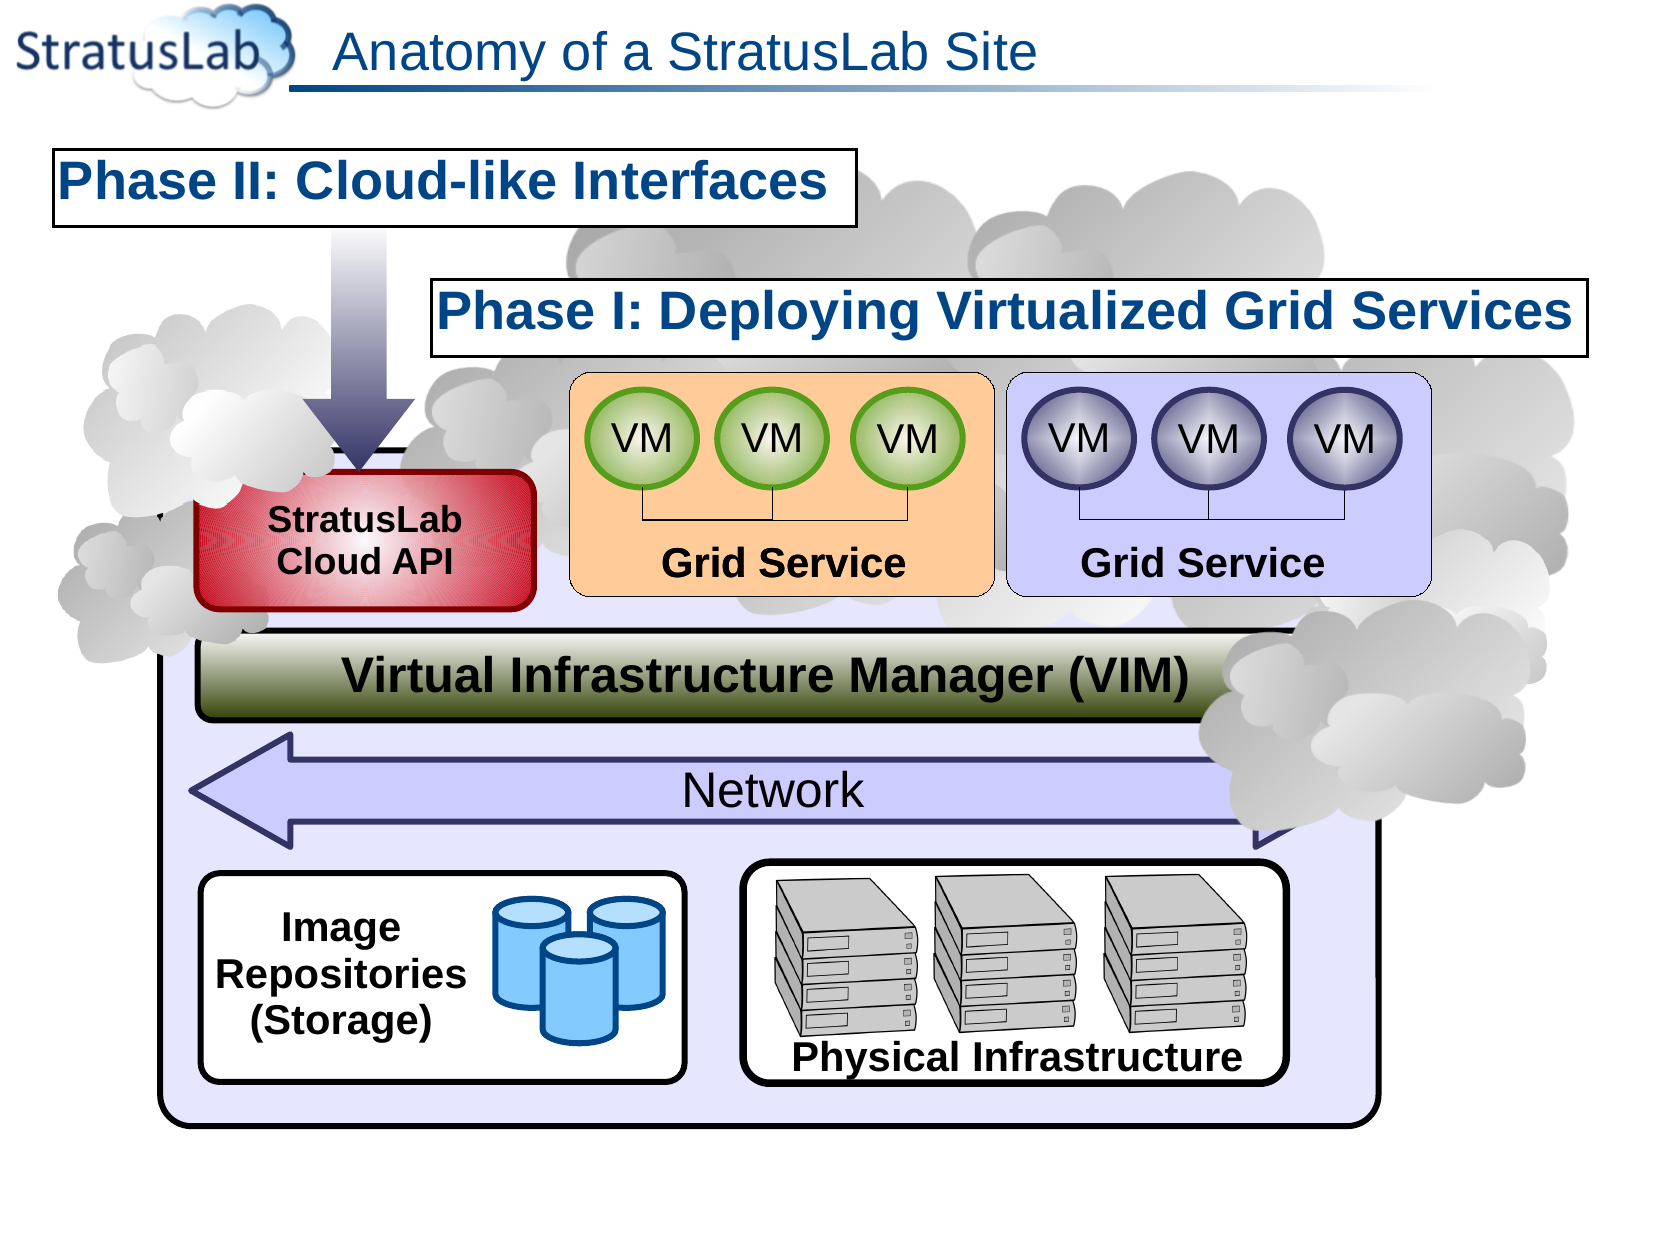

Anatomy of a StratusLab Site
Phase II: Cloud-like Interfaces
Phase I: Deploying Virtualized Grid Services
VM
VM
VM
VM
VM
VM
StratusLab
Cloud API
Grid Service
Grid Service
Grid Service
Virtual Infrastructure Manager (VIM)
Network
Image Repositories
(Storage)
Physical Infrastructure